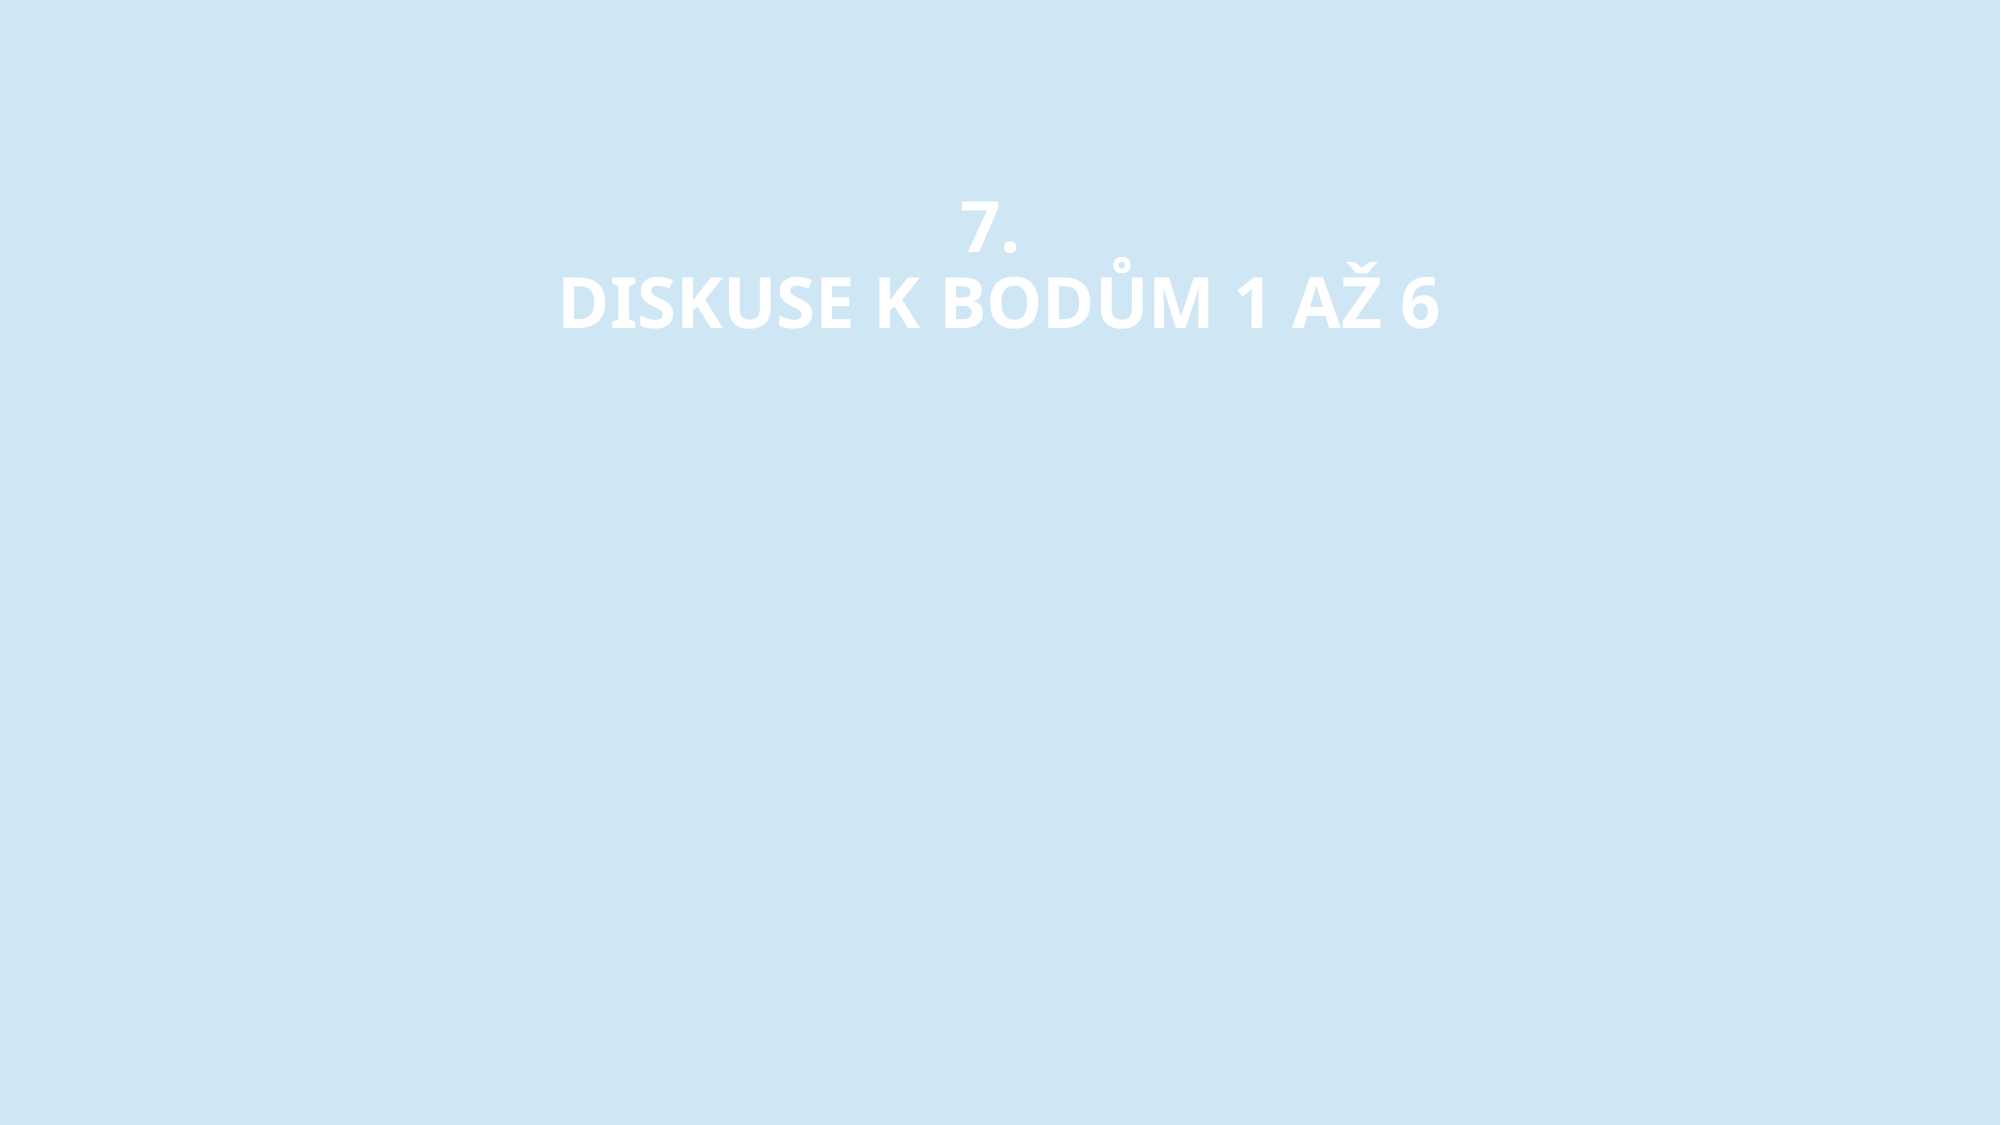

# 7. DISKUSE K BODŮM 1 AŽ 6